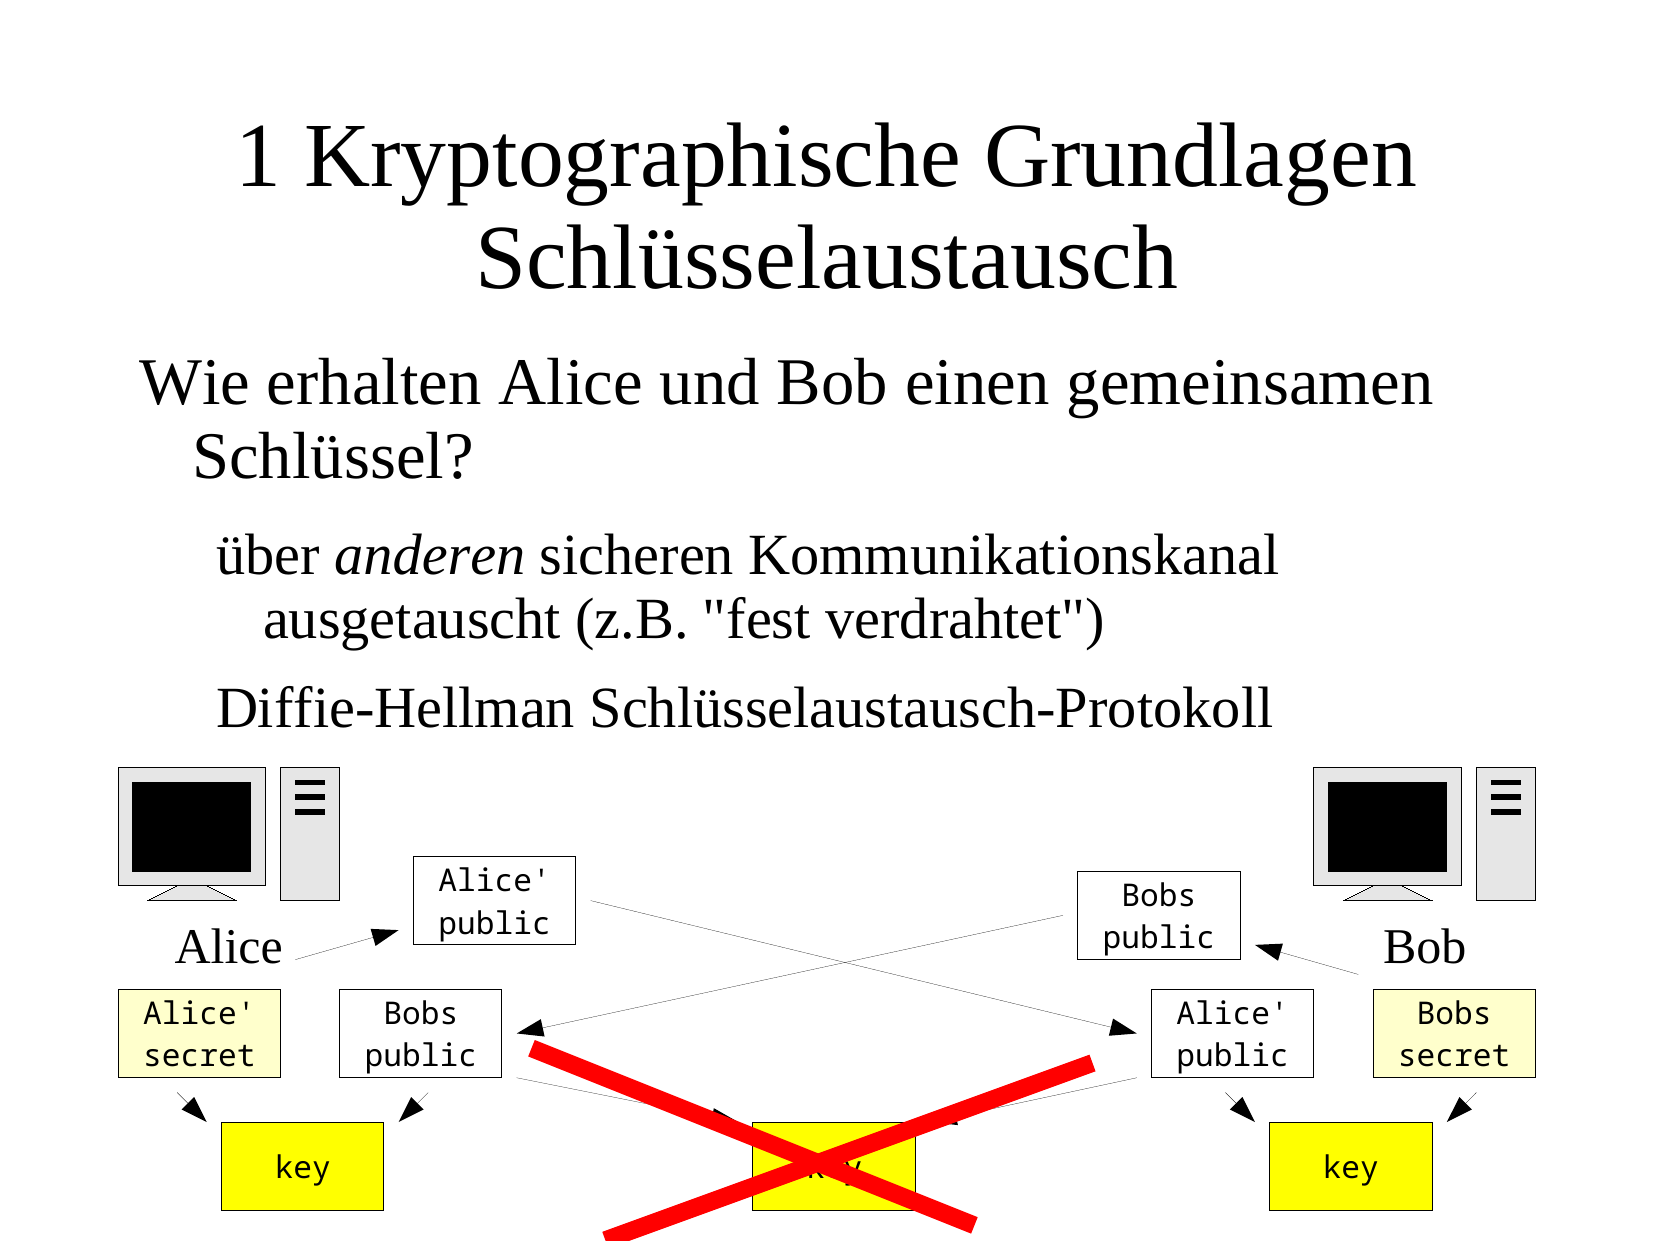

# 1 Kryptographische Grundlagen Schlüsselaustausch
Wie erhalten Alice und Bob einen gemeinsamen Schlüssel?
über anderen sicheren Kommunikationskanal ausgetauscht (z.B. "fest verdrahtet")
Diffie-Hellman Schlüsselaustausch-Protokoll
Alice
Bob
Alice'
public
Bobs
public
Bobs
public
Alice'
public
Alice'
secret
Bobs
secret
key
key
key